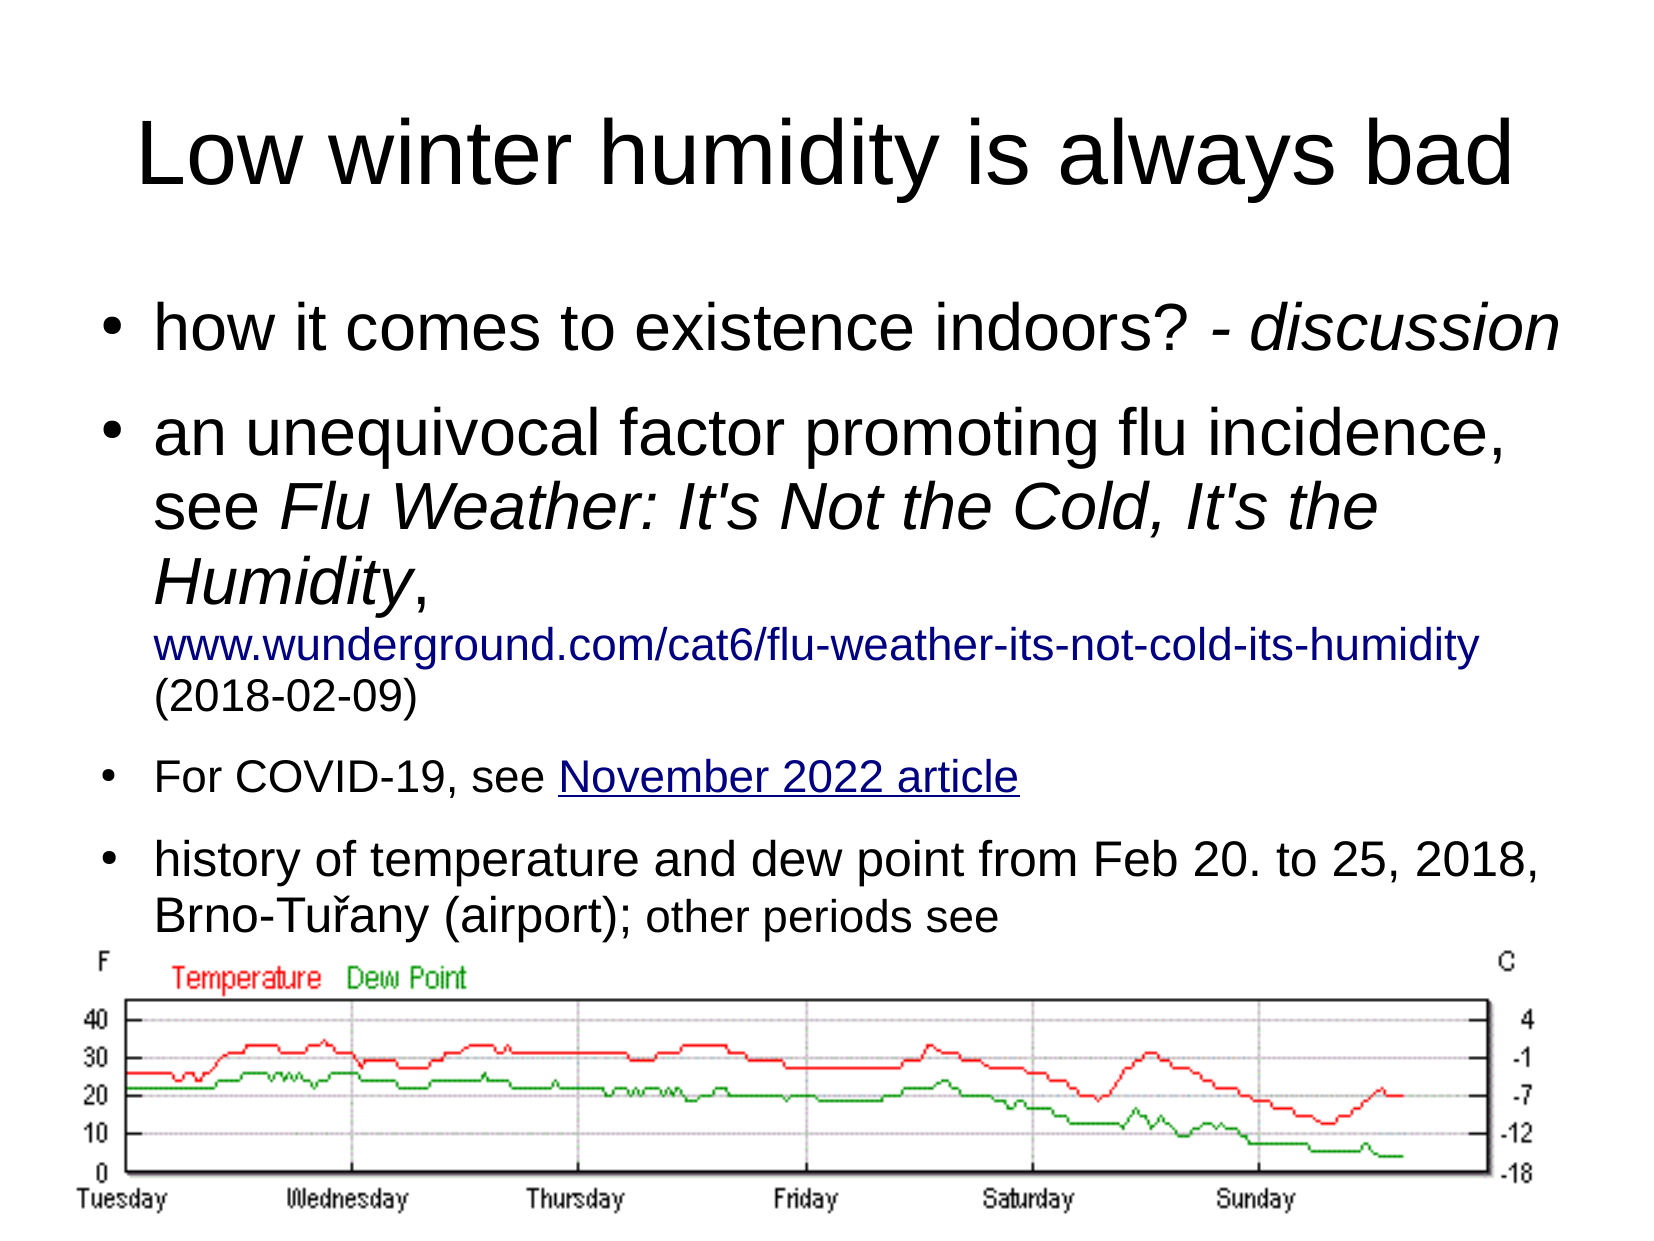

# Low winter humidity is always bad
how it comes to existence indoors? - discussion
an unequivocal factor promoting flu incidence, see Flu Weather: It's Not the Cold, It's the Humidity,www.wunderground.com/cat6/flu-weather-its-not-cold-its-humidity (2018-02-09)
For COVID-19, see November 2022 article
history of temperature and dew point from Feb 20. to 25, 2018, Brno-Tuřany (airport); other periods see www.wunderground.com/cat6 and its history link